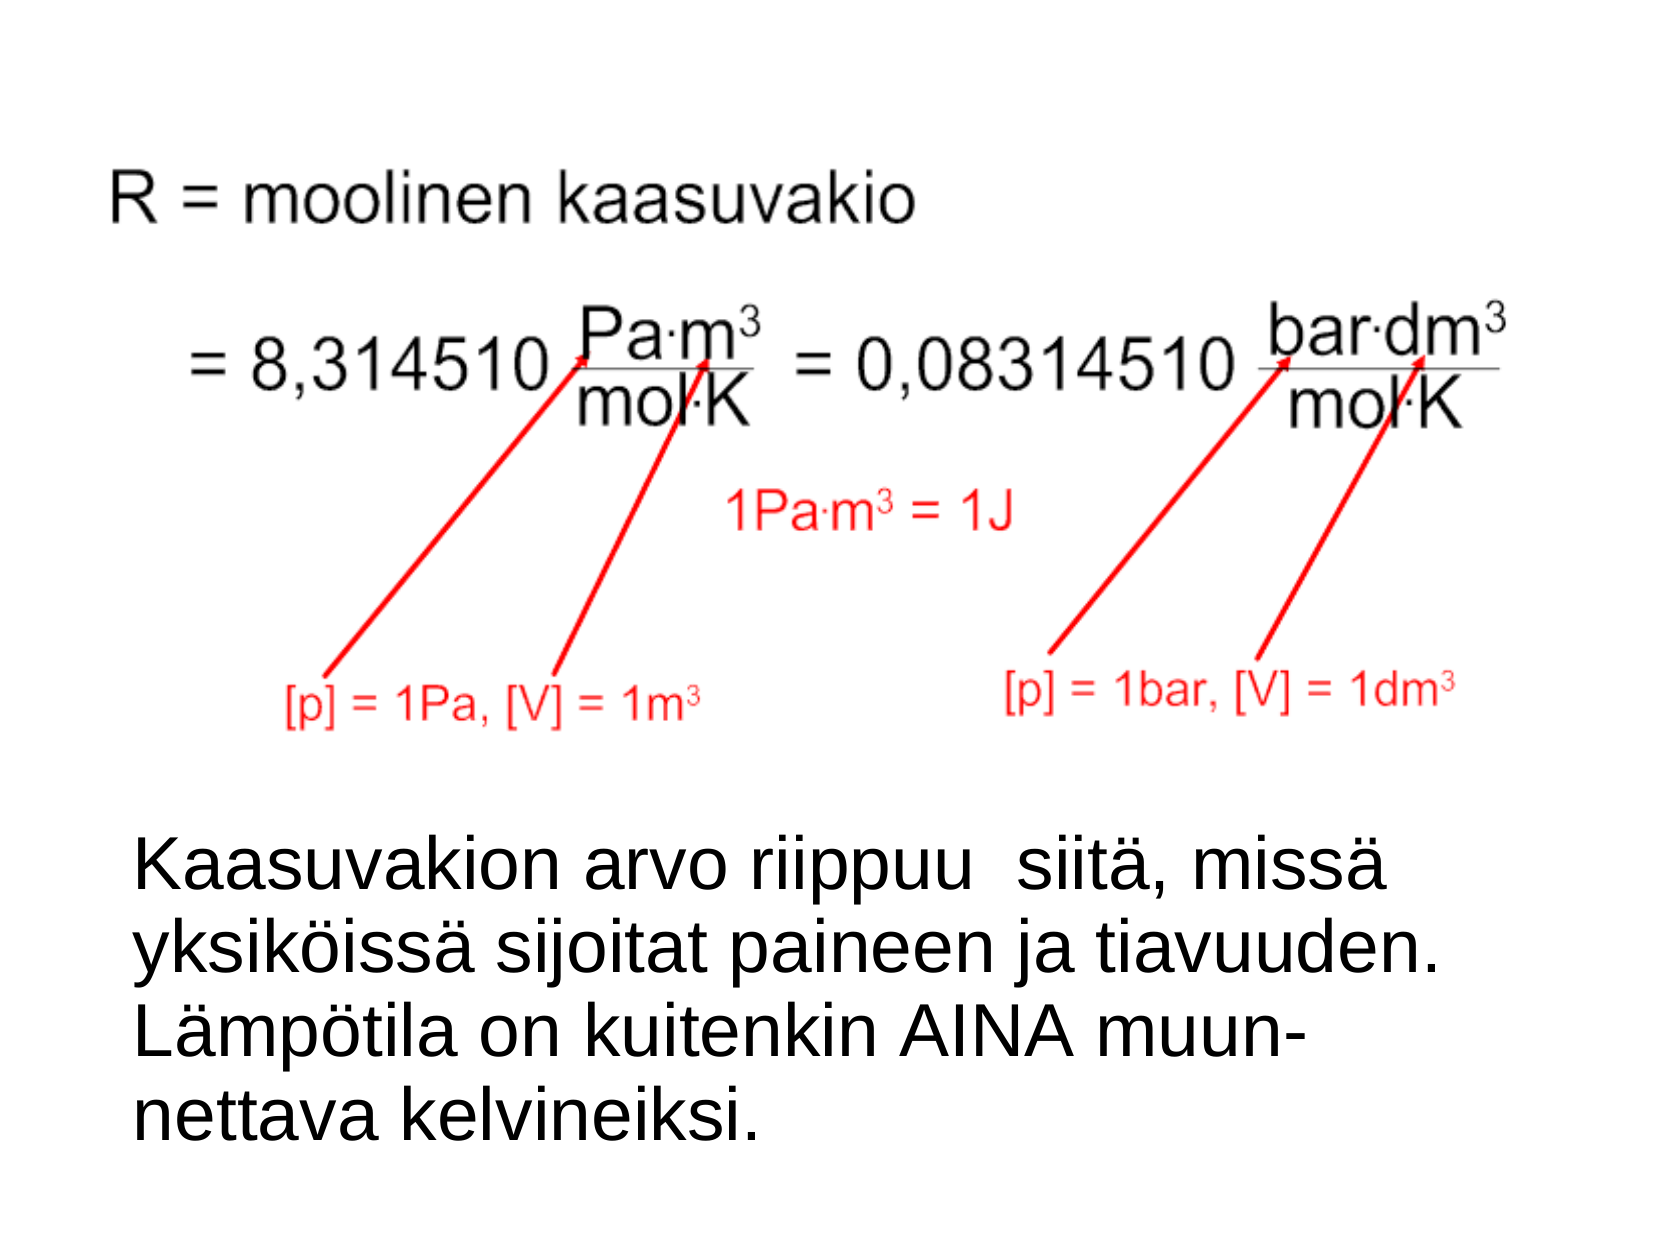

Kaasuvakion arvo riippuu siitä, missä yksiköissä sijoitat paineen ja tiavuuden.
Lämpötila on kuitenkin AINA muun-nettava kelvineiksi.